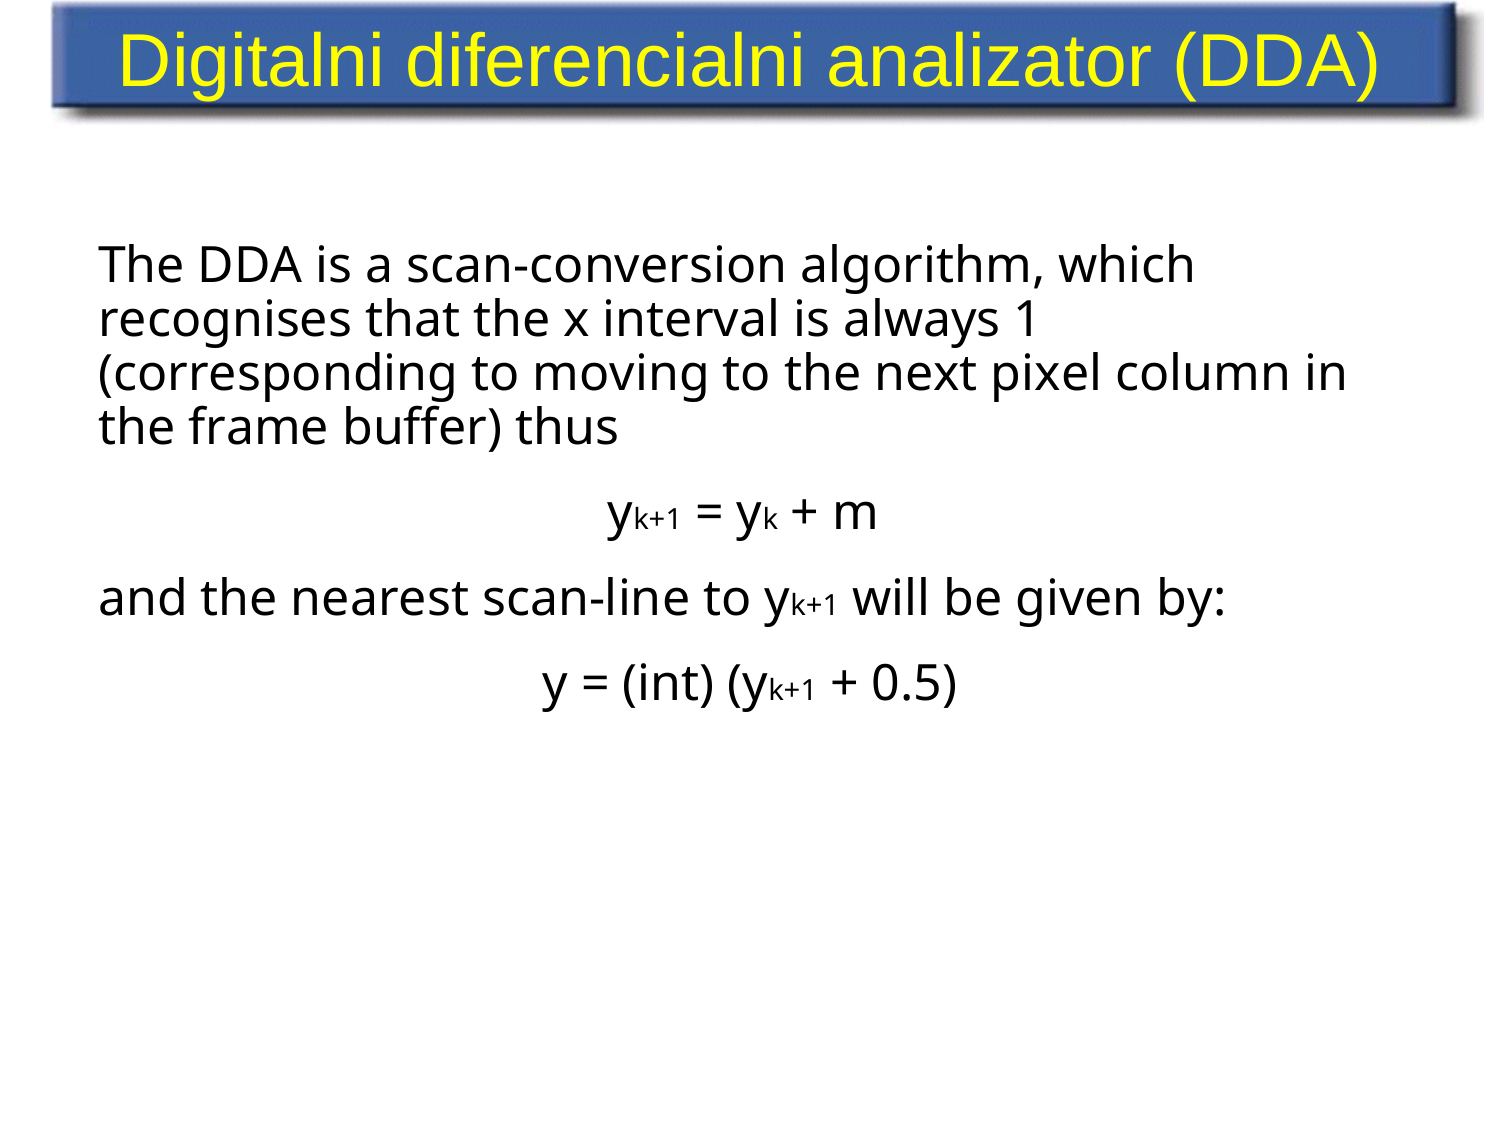

# Digitalni diferencialni analizator (DDA)
The DDA is a scan-conversion algorithm, which recognises that the x interval is always 1 (corresponding to moving to the next pixel column in the frame buffer) thus
yk+1 = yk + m
and the nearest scan-line to yk+1 will be given by:
y = (int) (yk+1 + 0.5)